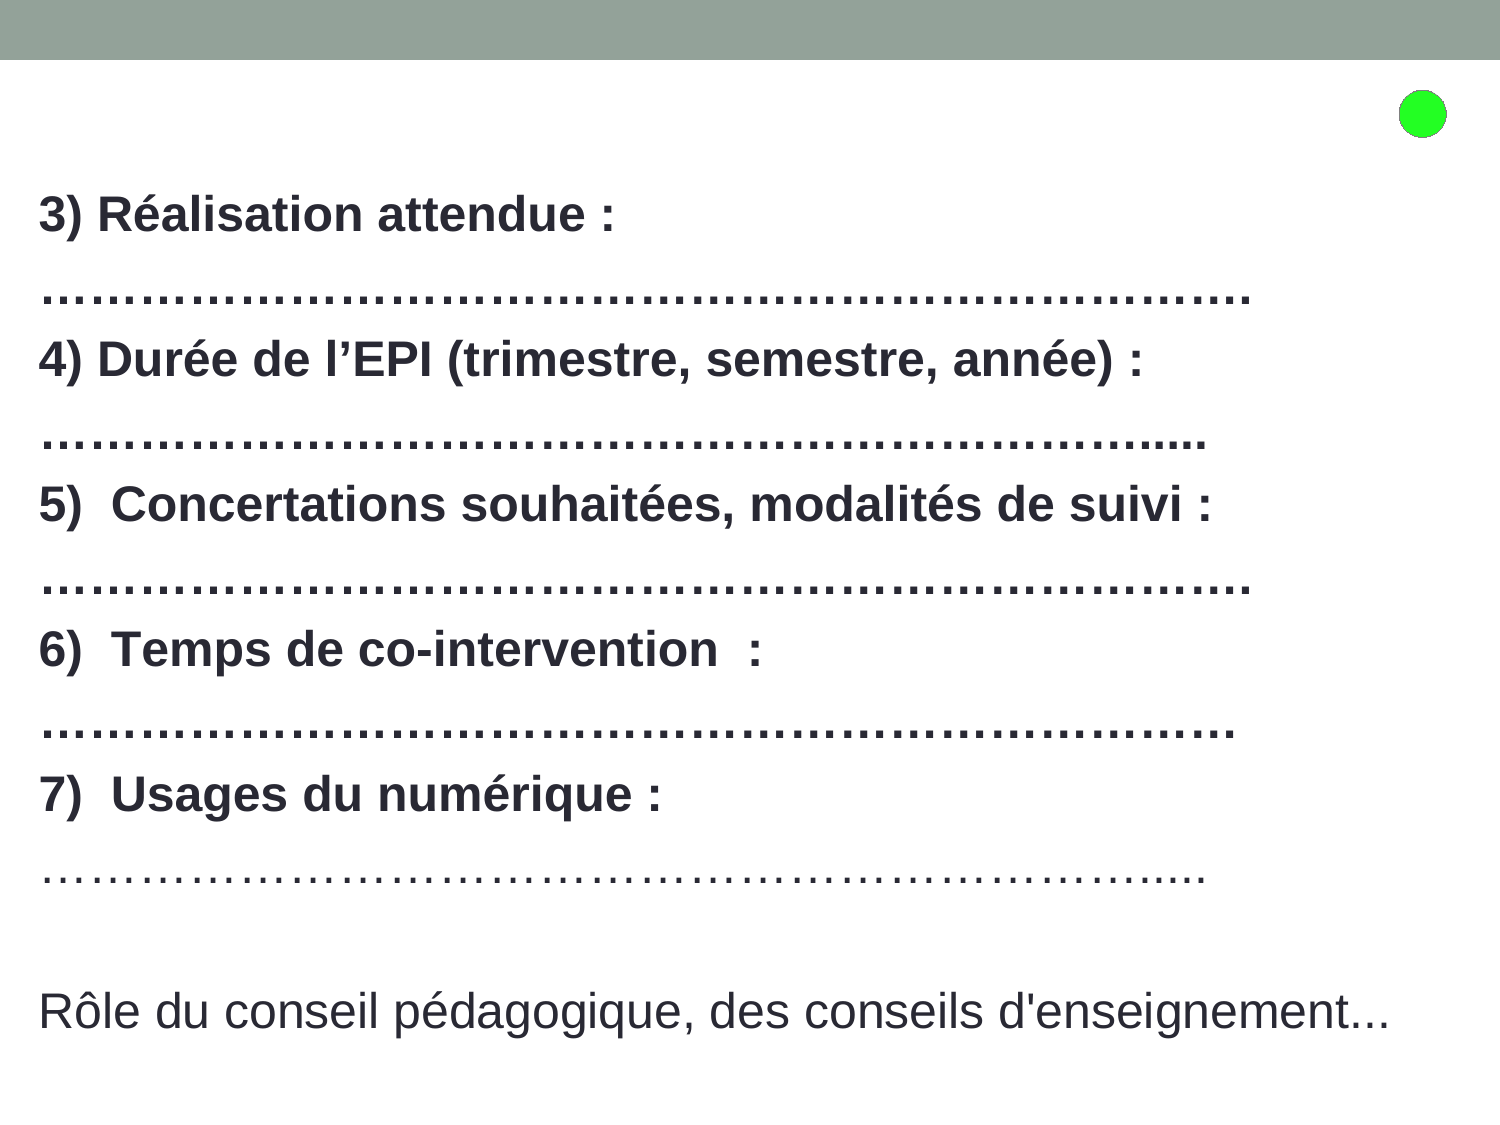

# 3) Réalisation attendue :
……………………………………………………………….
4) Durée de l’EPI (trimestre, semestre, année) :
………………………………………………………….....
5) Concertations souhaitées, modalités de suivi :
……………………………………………………………….
6) Temps de co-intervention :
………………………………………………………………
7) Usages du numérique :
………………………………………………………….....
Rôle du conseil pédagogique, des conseils d'enseignement...